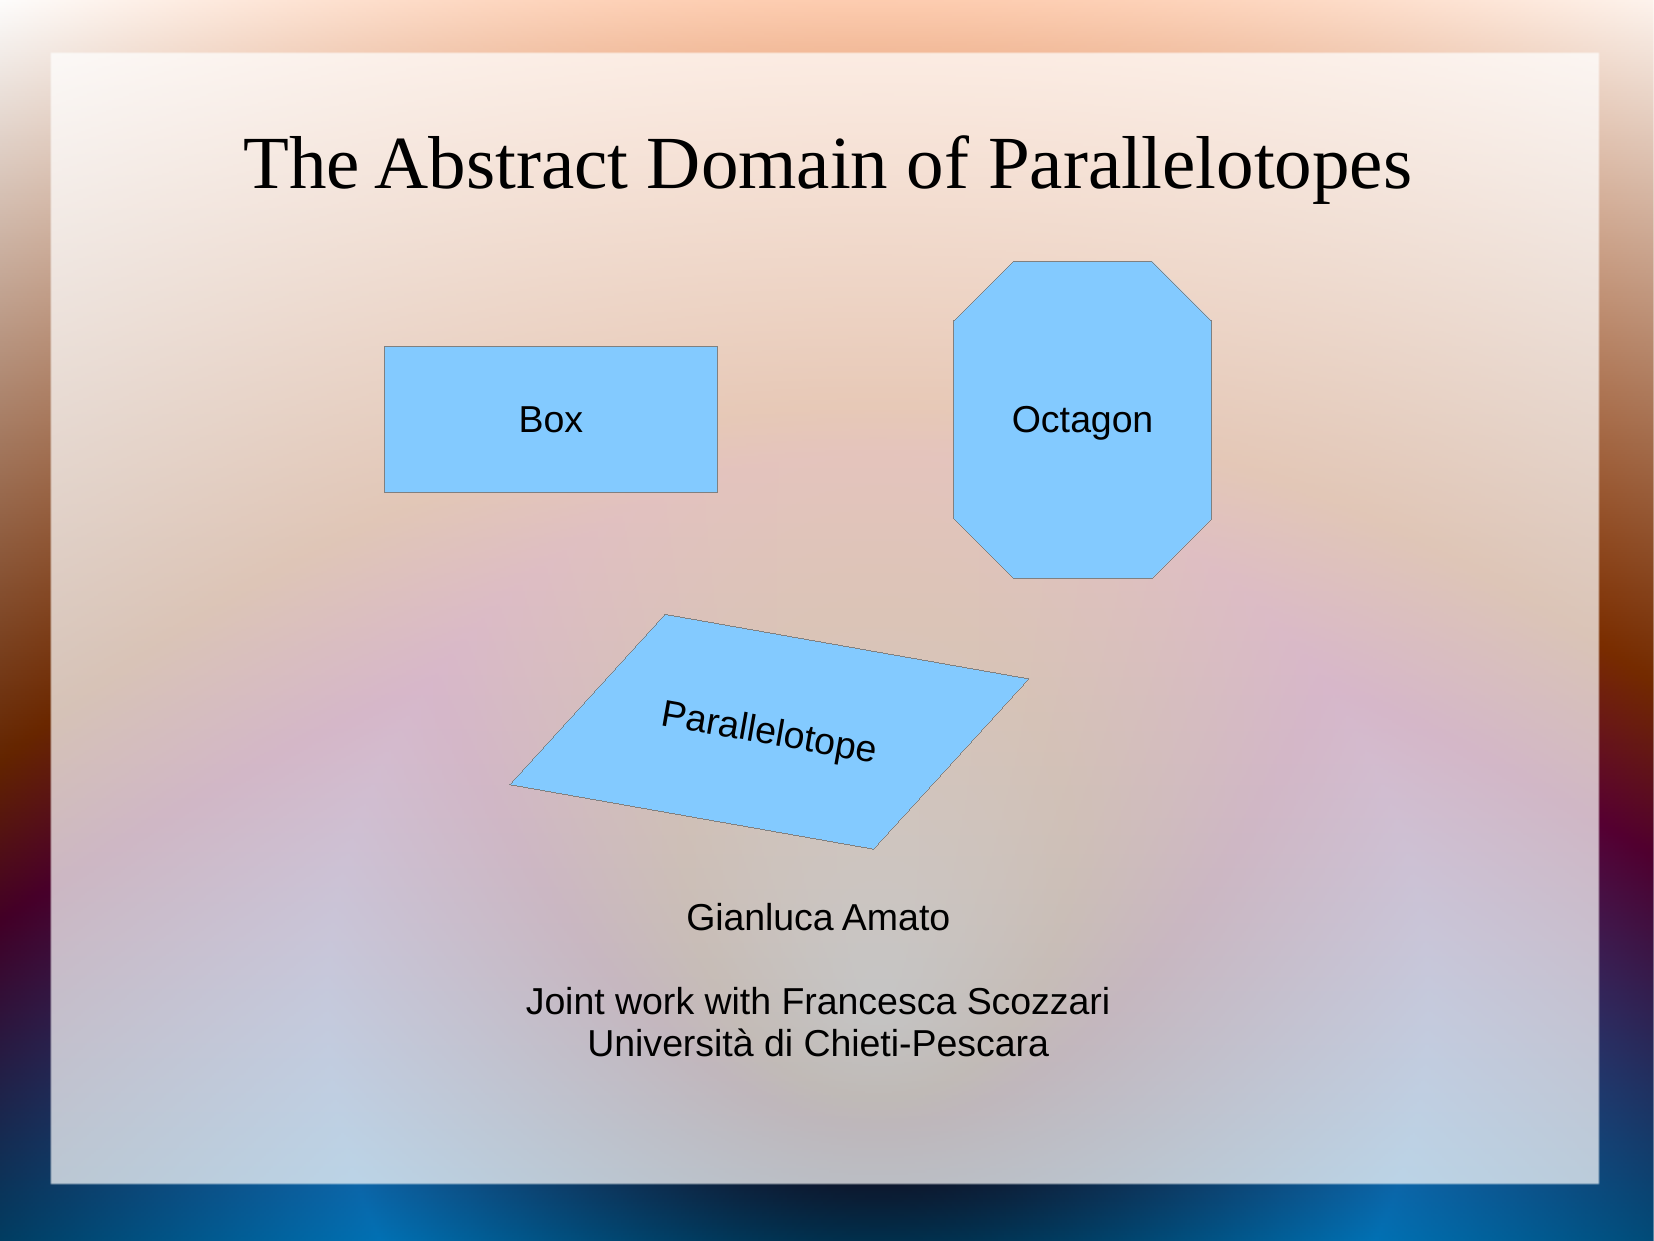

The Abstract Domain of Parallelotopes
Octagon
Box
Parallelotope
Gianluca Amato
Joint work with Francesca Scozzari
Università di Chieti-Pescara